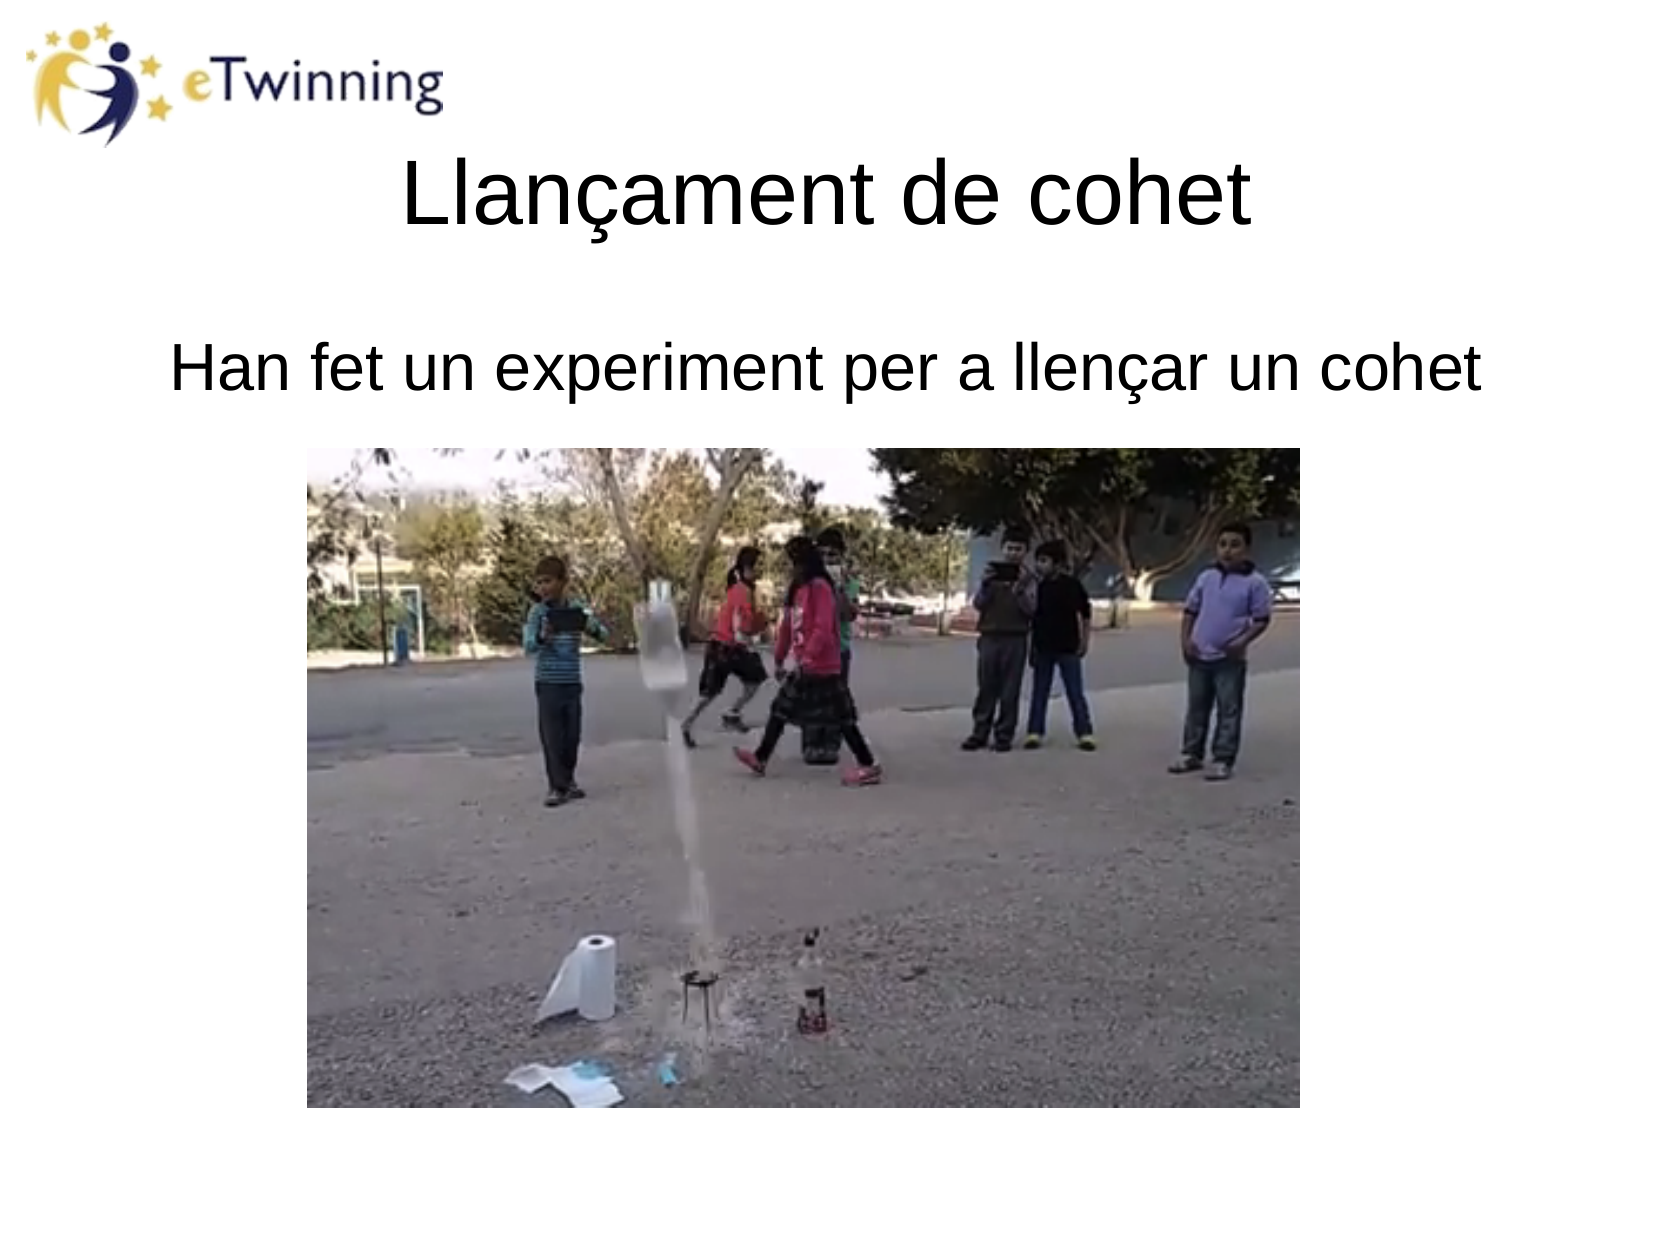

# Llançament de cohet
Han fet un experiment per a llençar un cohet